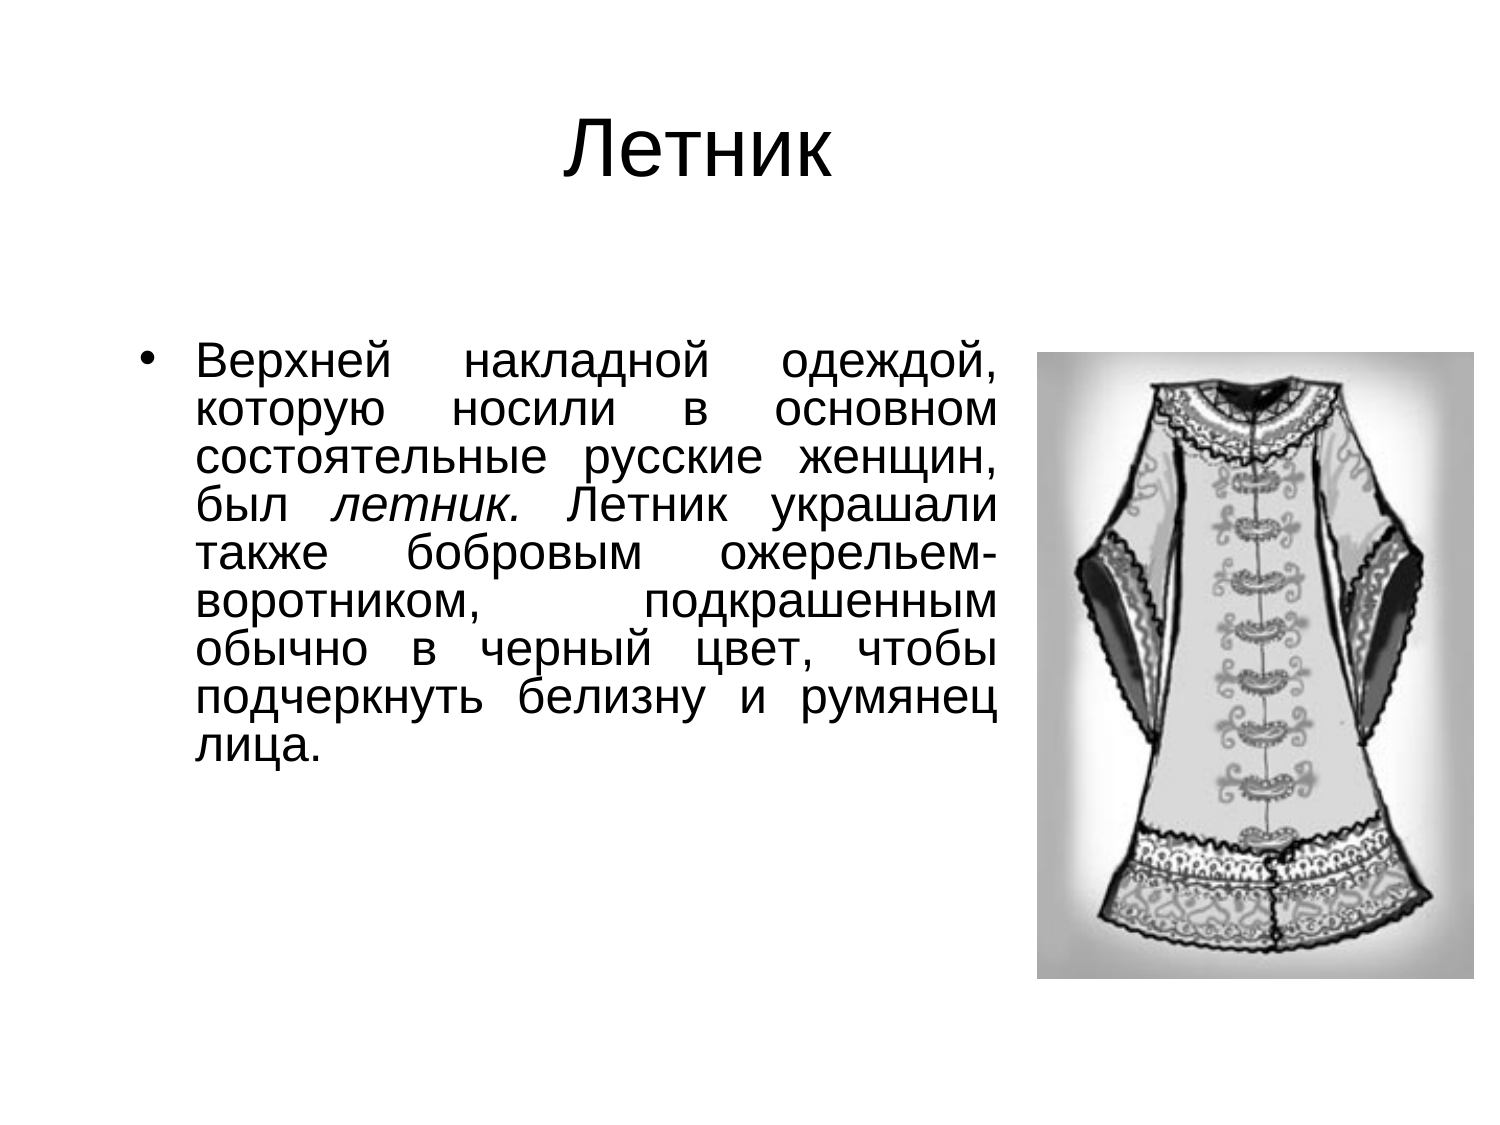

# Летник
Верхней накладной одеждой, которую носили в основном состоятельные русские женщин, был летник. Летник украшали также бобровым ожерельем-воротником, подкрашенным обычно в черный цвет, чтобы подчеркнуть белизну и румянец лица.